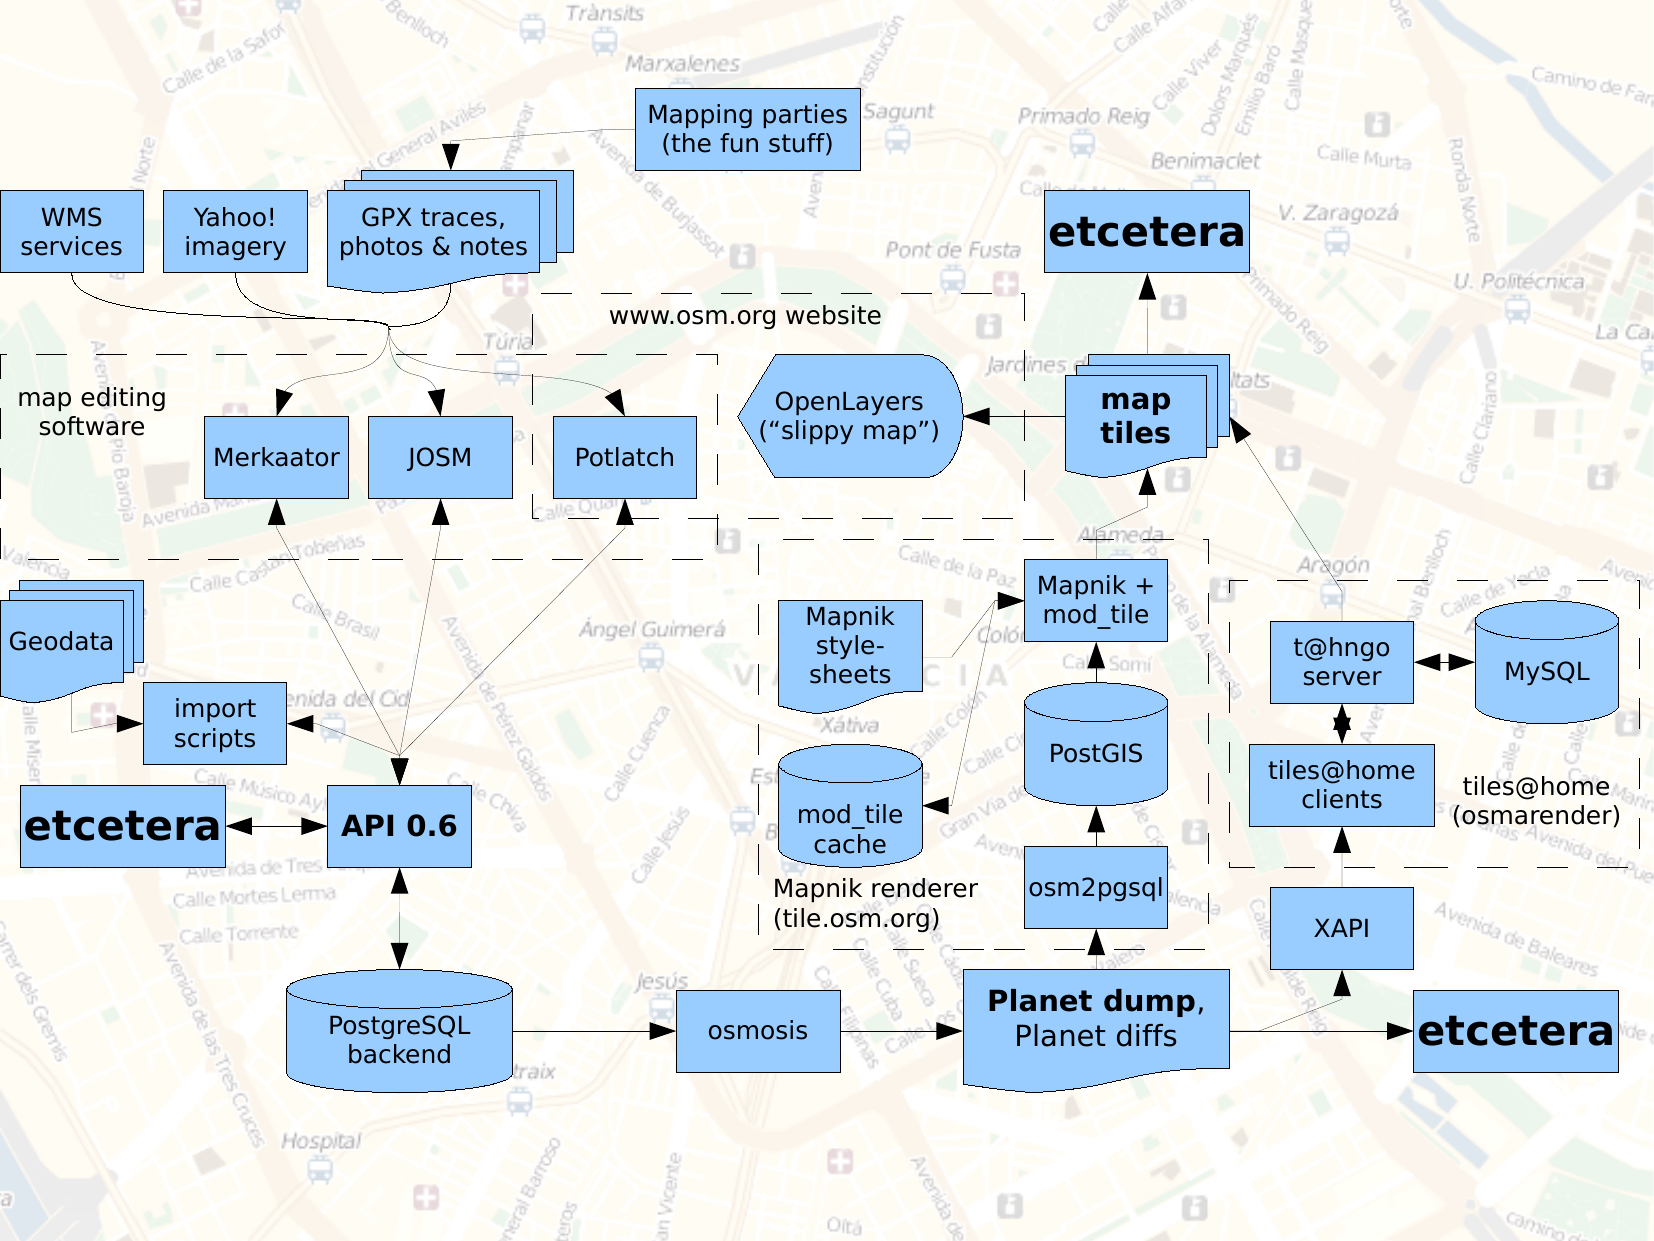

Mapping parties
(the fun stuff)
GPX traces,
photos & notes
WMS
services
Yahoo!
imagery
etcetera
www.osm.org website
OpenLayers
(“slippy map”)
map
tiles
map editing software
Merkaator
JOSM
Potlatch
Mapnik +
mod_tile
Geodata
Mapnik
style-
sheets
MySQL
t@hngo
server
import
scripts
PostGIS
mod_tile
cache
tiles@home
clients
tiles@home (osmarender)
etcetera
API 0.6
osm2pgsql
Mapnik renderer
(tile.osm.org)
XAPI
PostgreSQL
backend
Planet dump,
Planet diffs
osmosis
etcetera